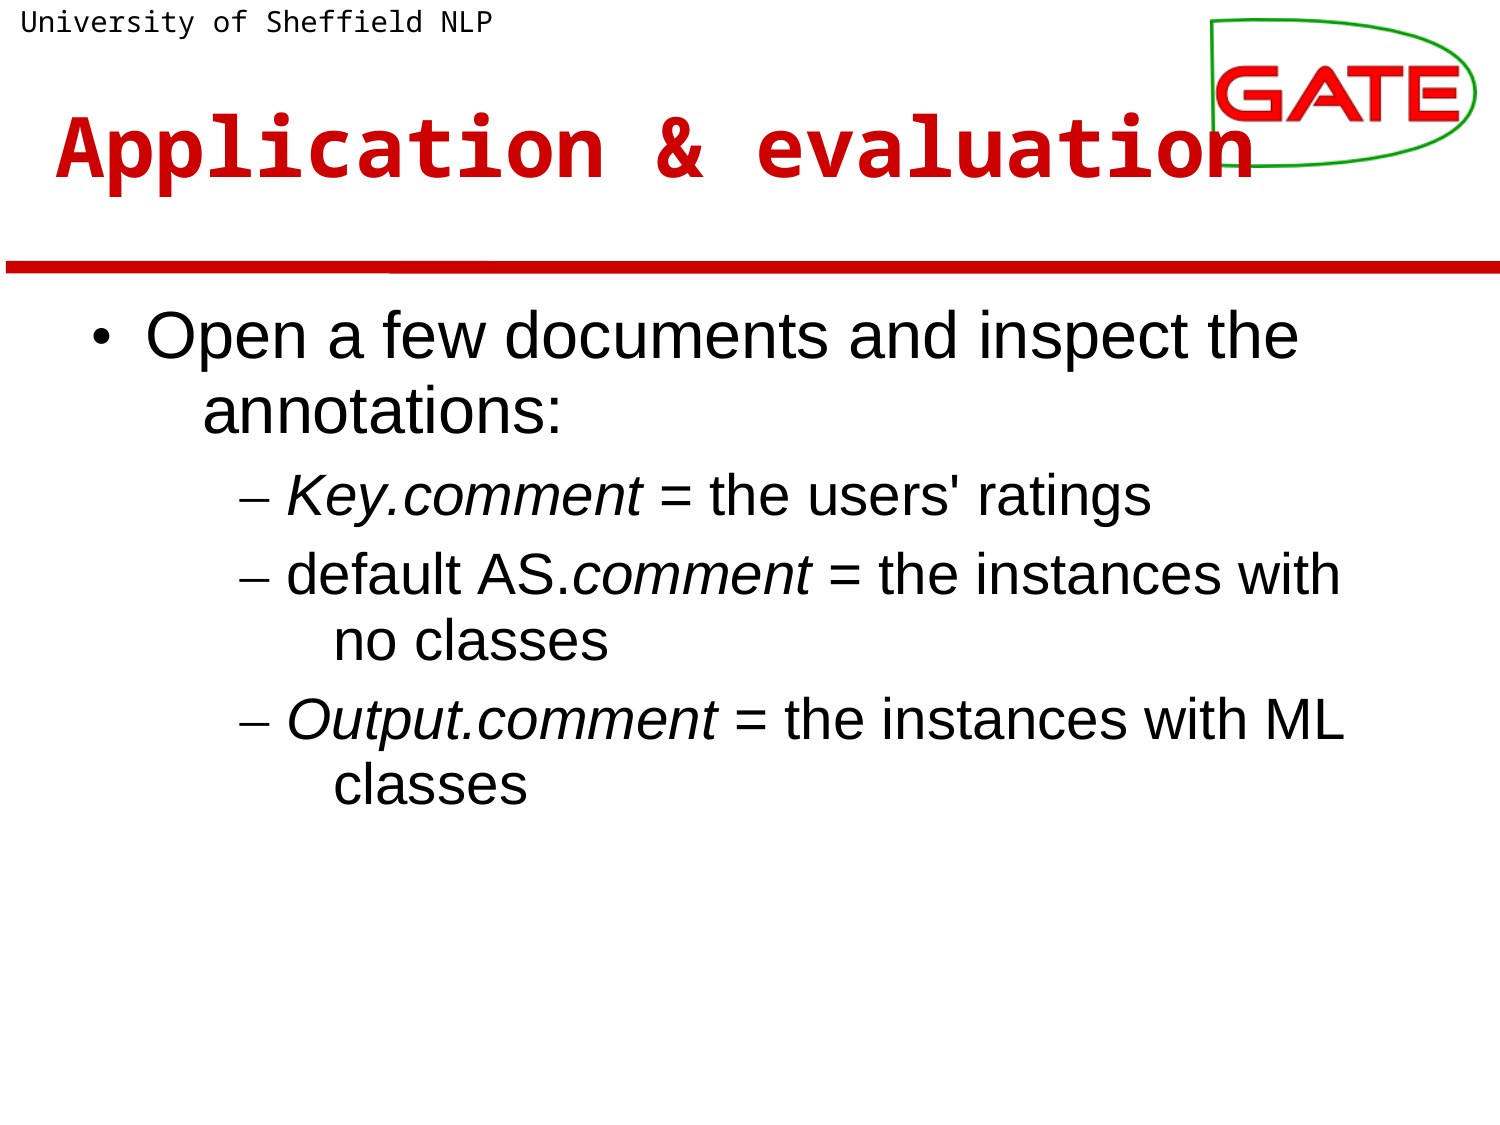

# Application & evaluation
Open a few documents and inspect the annotations:
Key.comment = the users' ratings
default AS.comment = the instances with no classes
Output.comment = the instances with ML classes